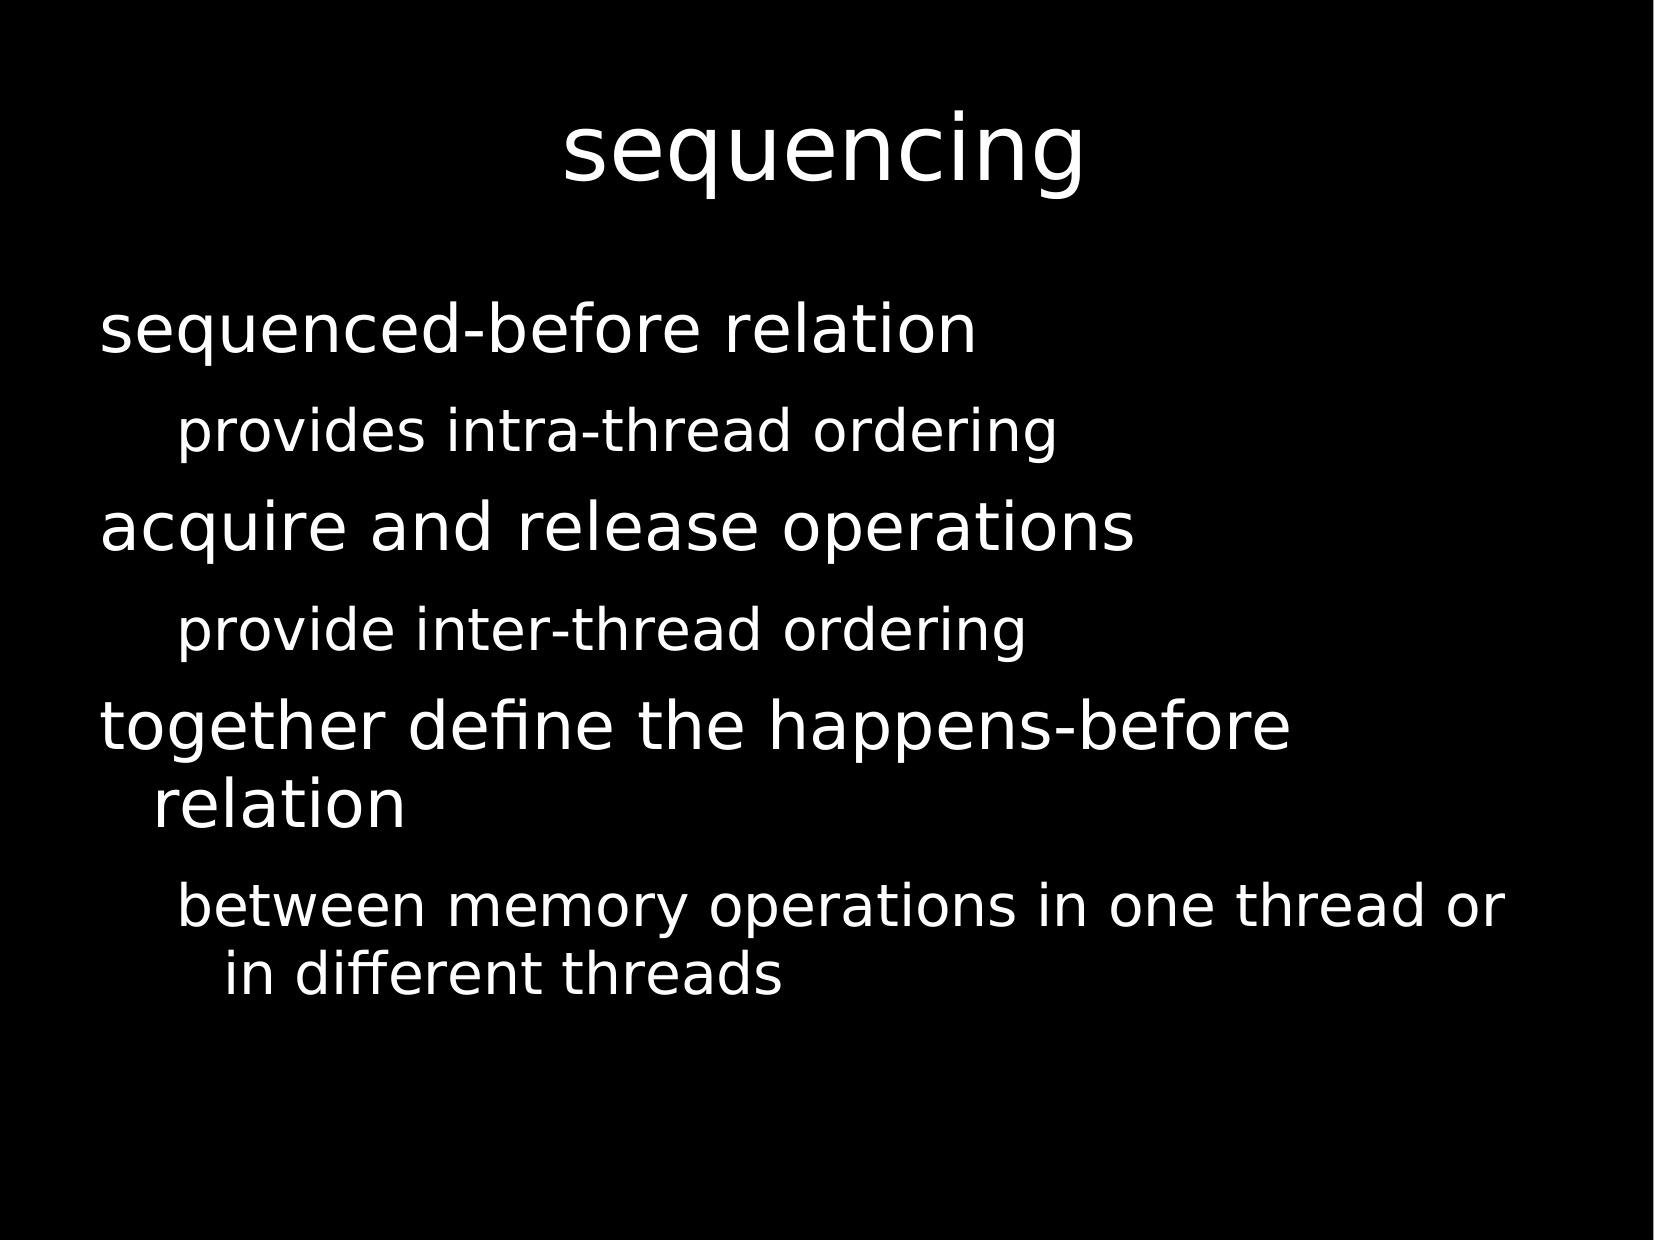

# sequencing
sequenced-before relation
provides intra-thread ordering
acquire and release operations
provide inter-thread ordering
together define the happens-before relation
between memory operations in one thread or in different threads